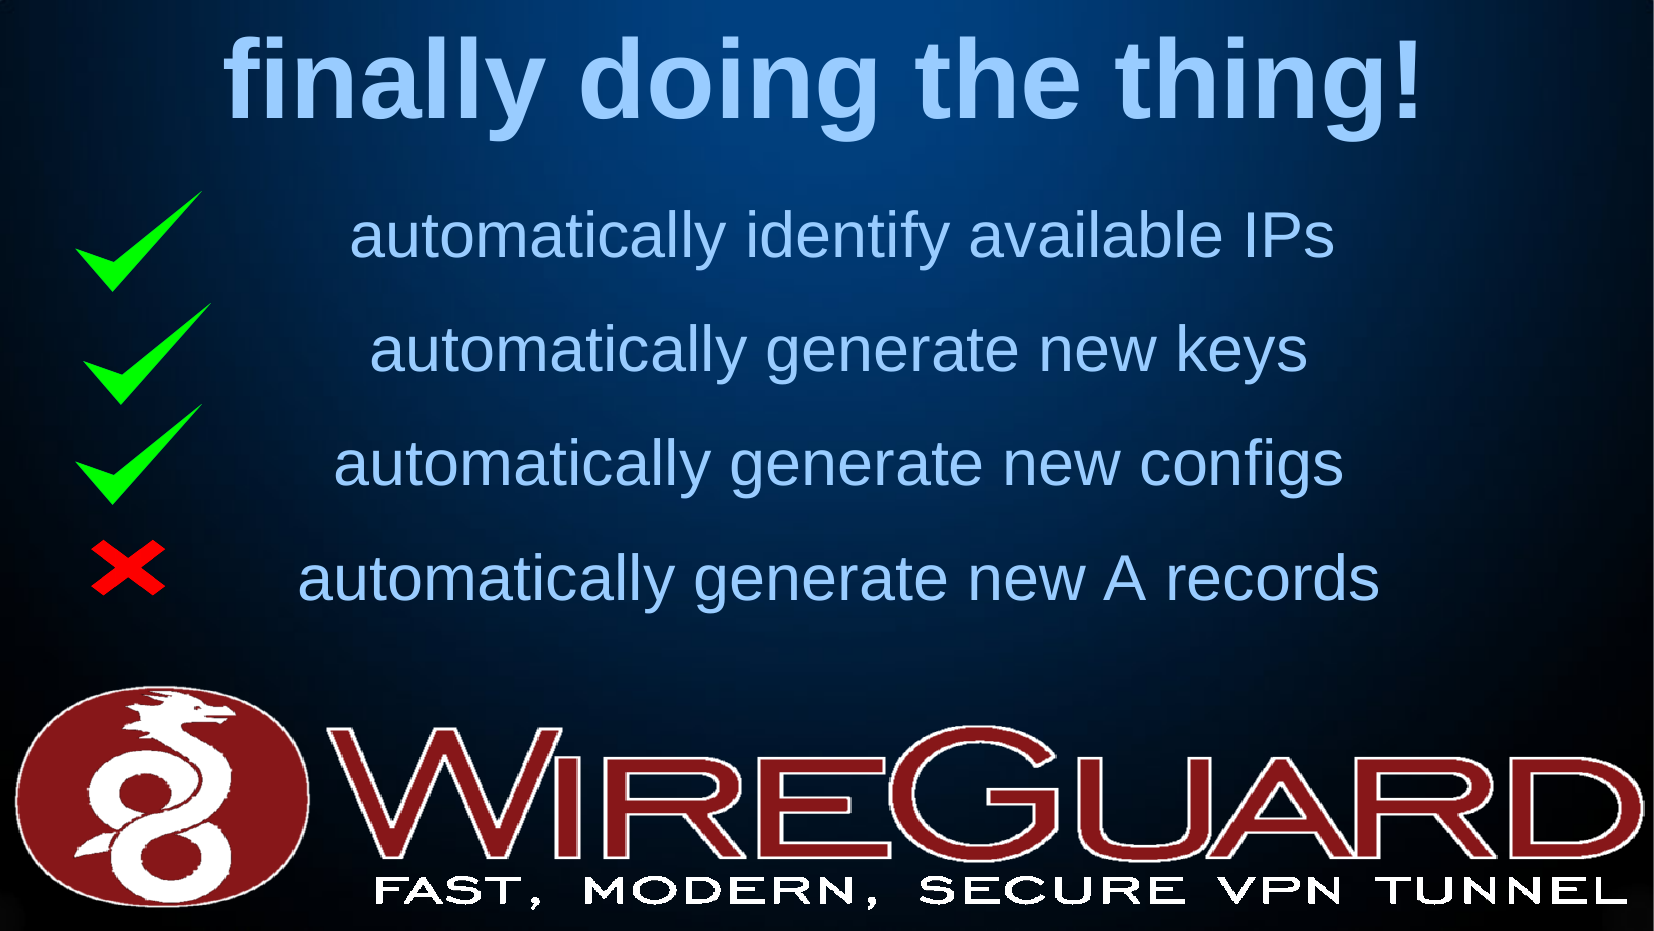

# finally doing the thing!
 automatically identify available IPs
 automatically generate new keys
 automatically generate new configs
 automatically generate new A records